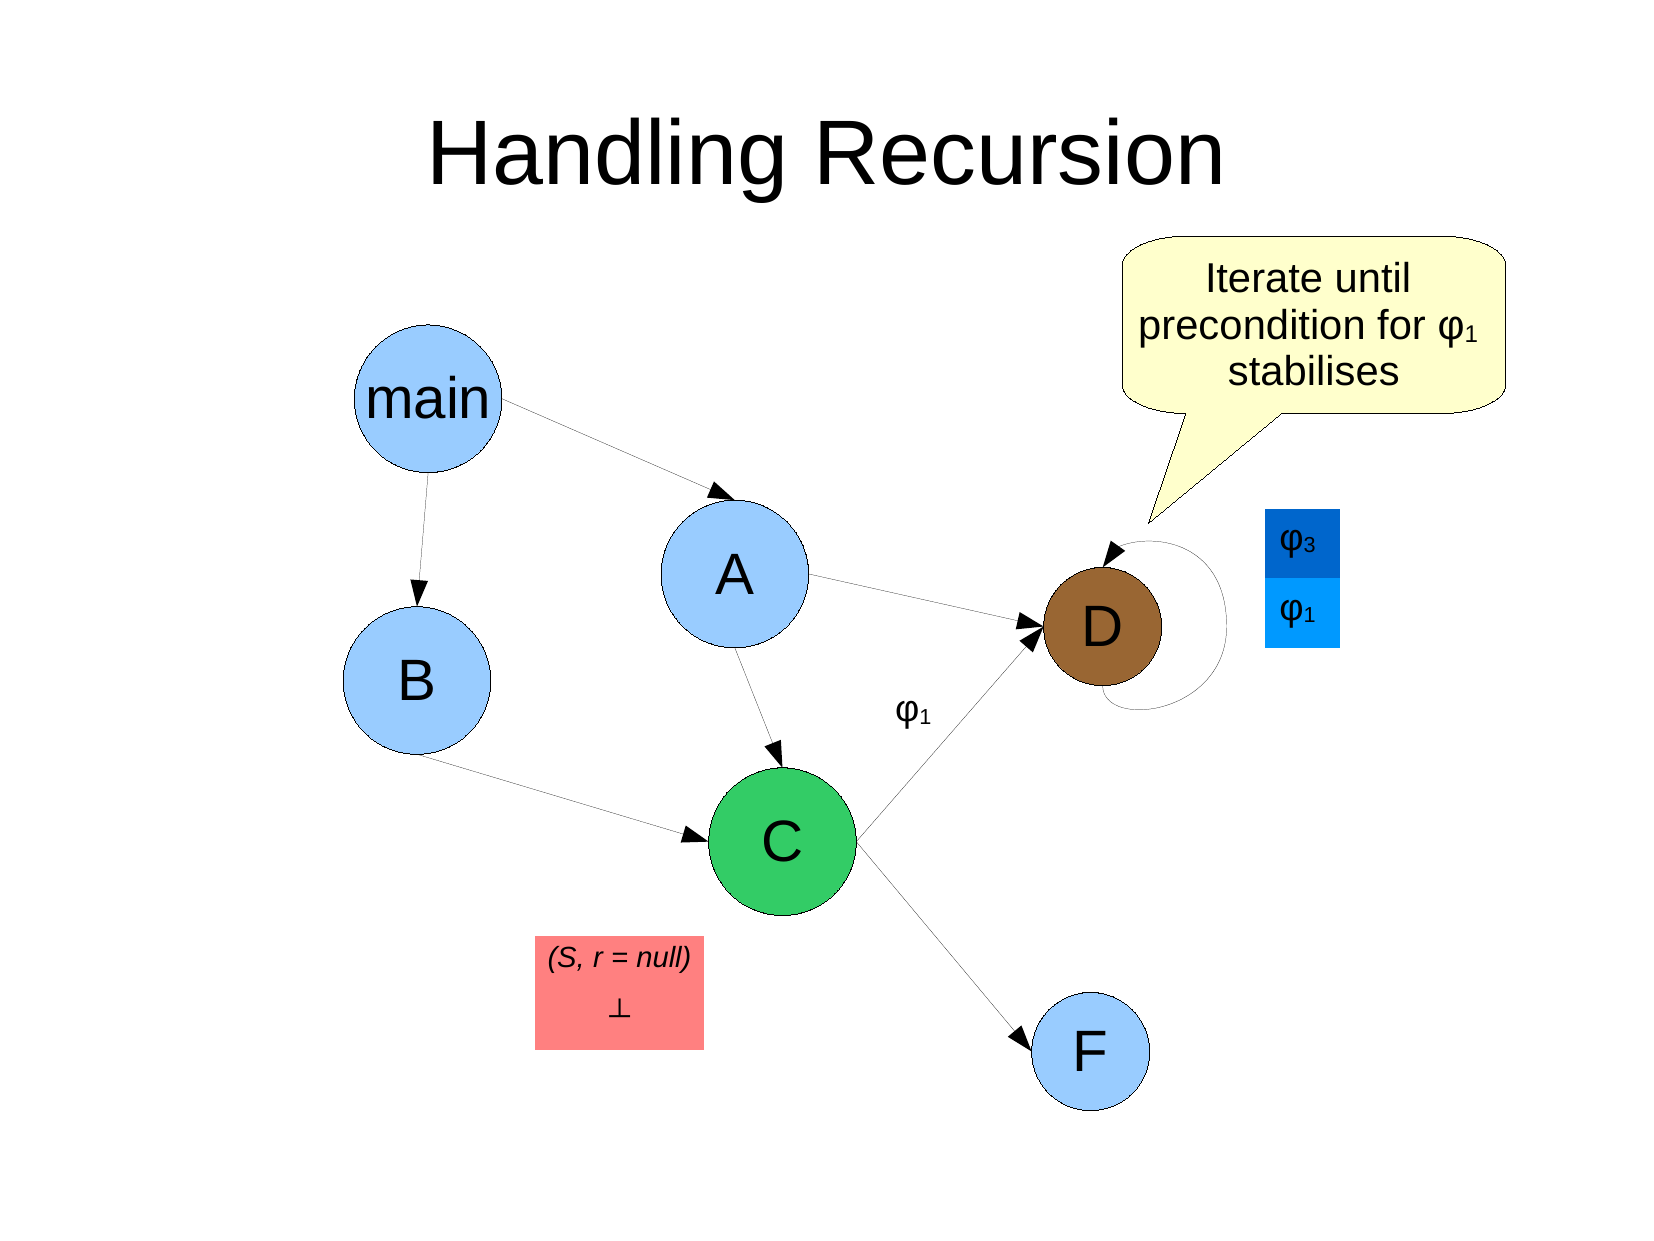

# Handling Recursion
Iterate until
precondition for φ1
stabilises
main
A
| φ3 |
| --- |
| φ1 |
D
B
φ1
C
| (S, r = null) |
| --- |
| ┴ |
F